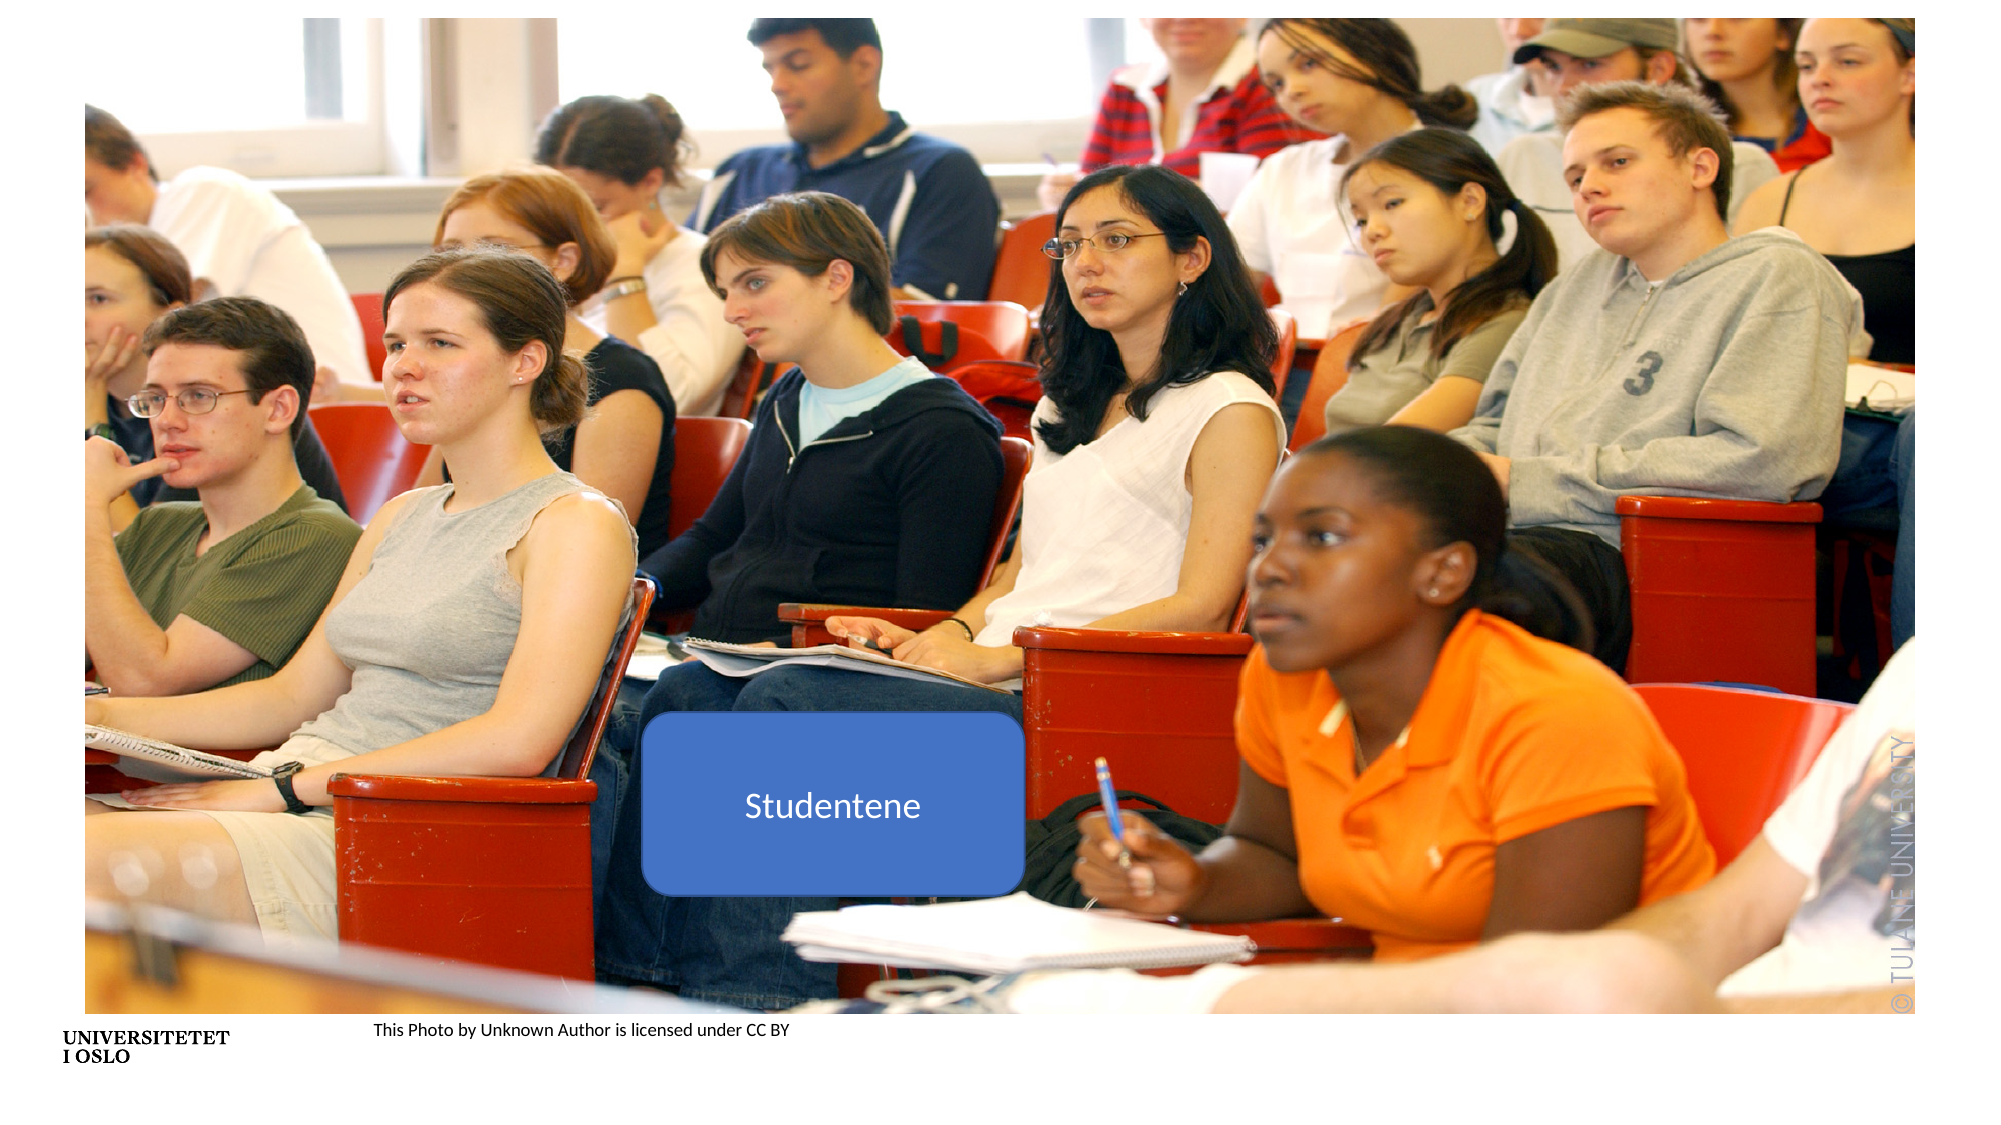

#
Studentene
This Photo by Unknown Author is licensed under CC BY